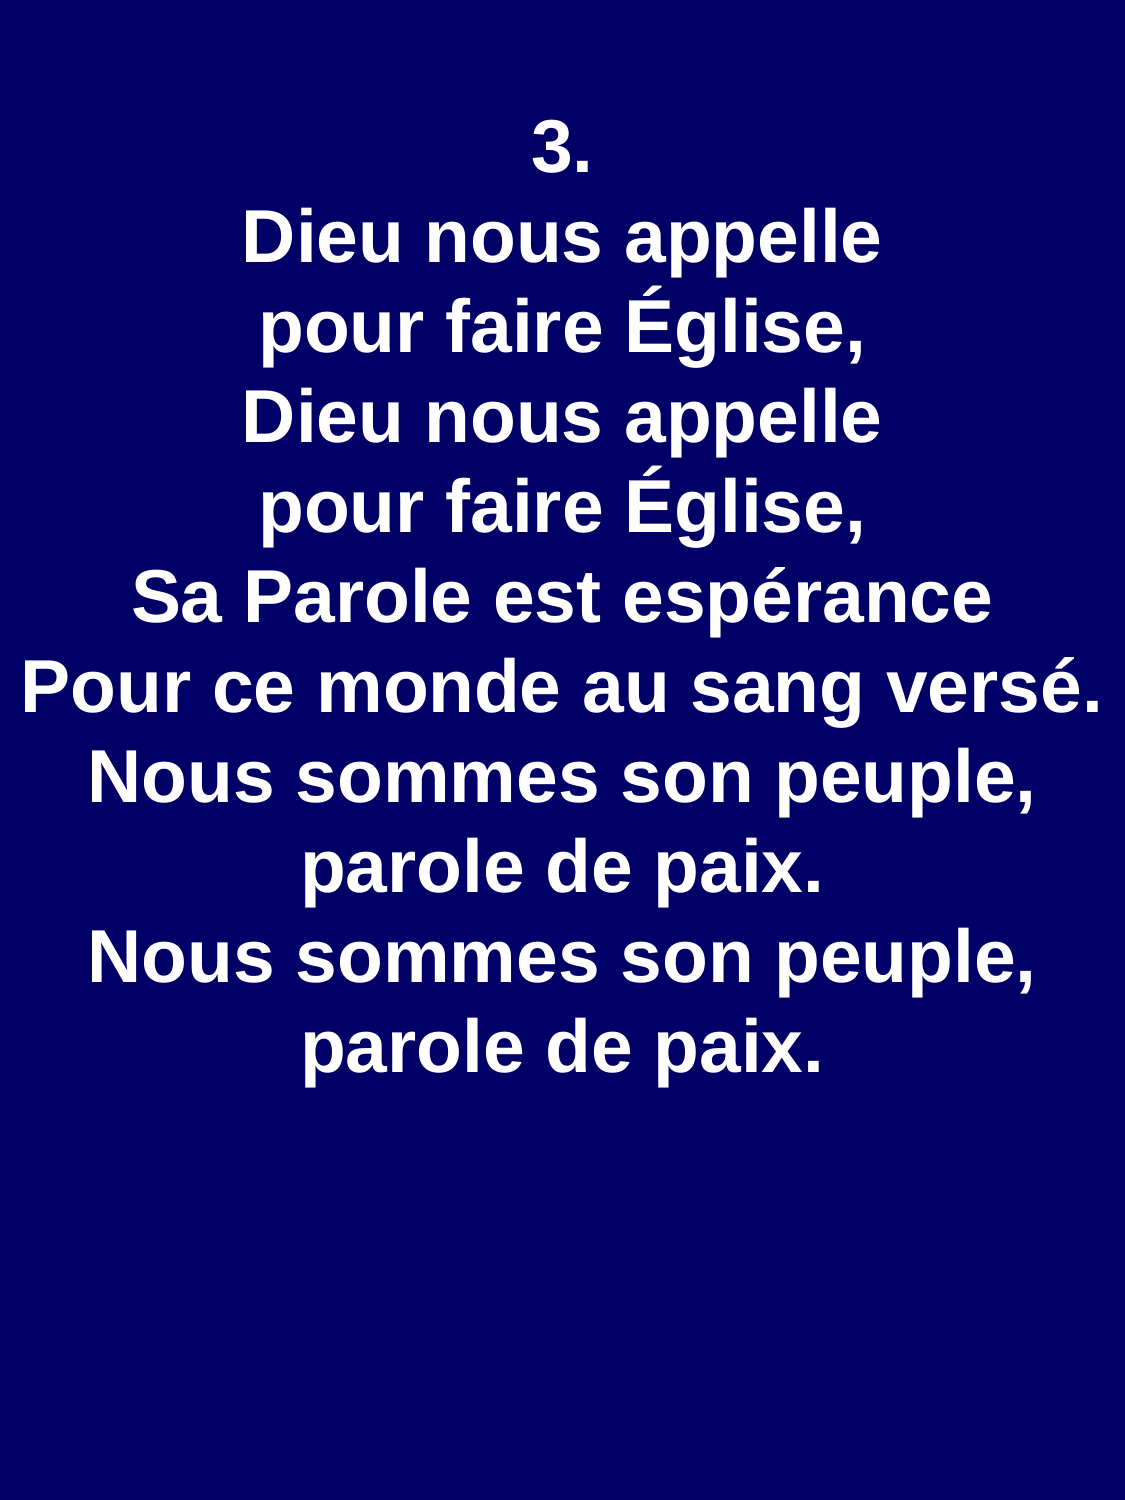

3.
Dieu nous appelle
pour faire Église,
Dieu nous appelle
pour faire Église,
Sa Parole est espérance
Pour ce monde au sang versé.
Nous sommes son peuple, parole de paix.
Nous sommes son peuple, parole de paix.